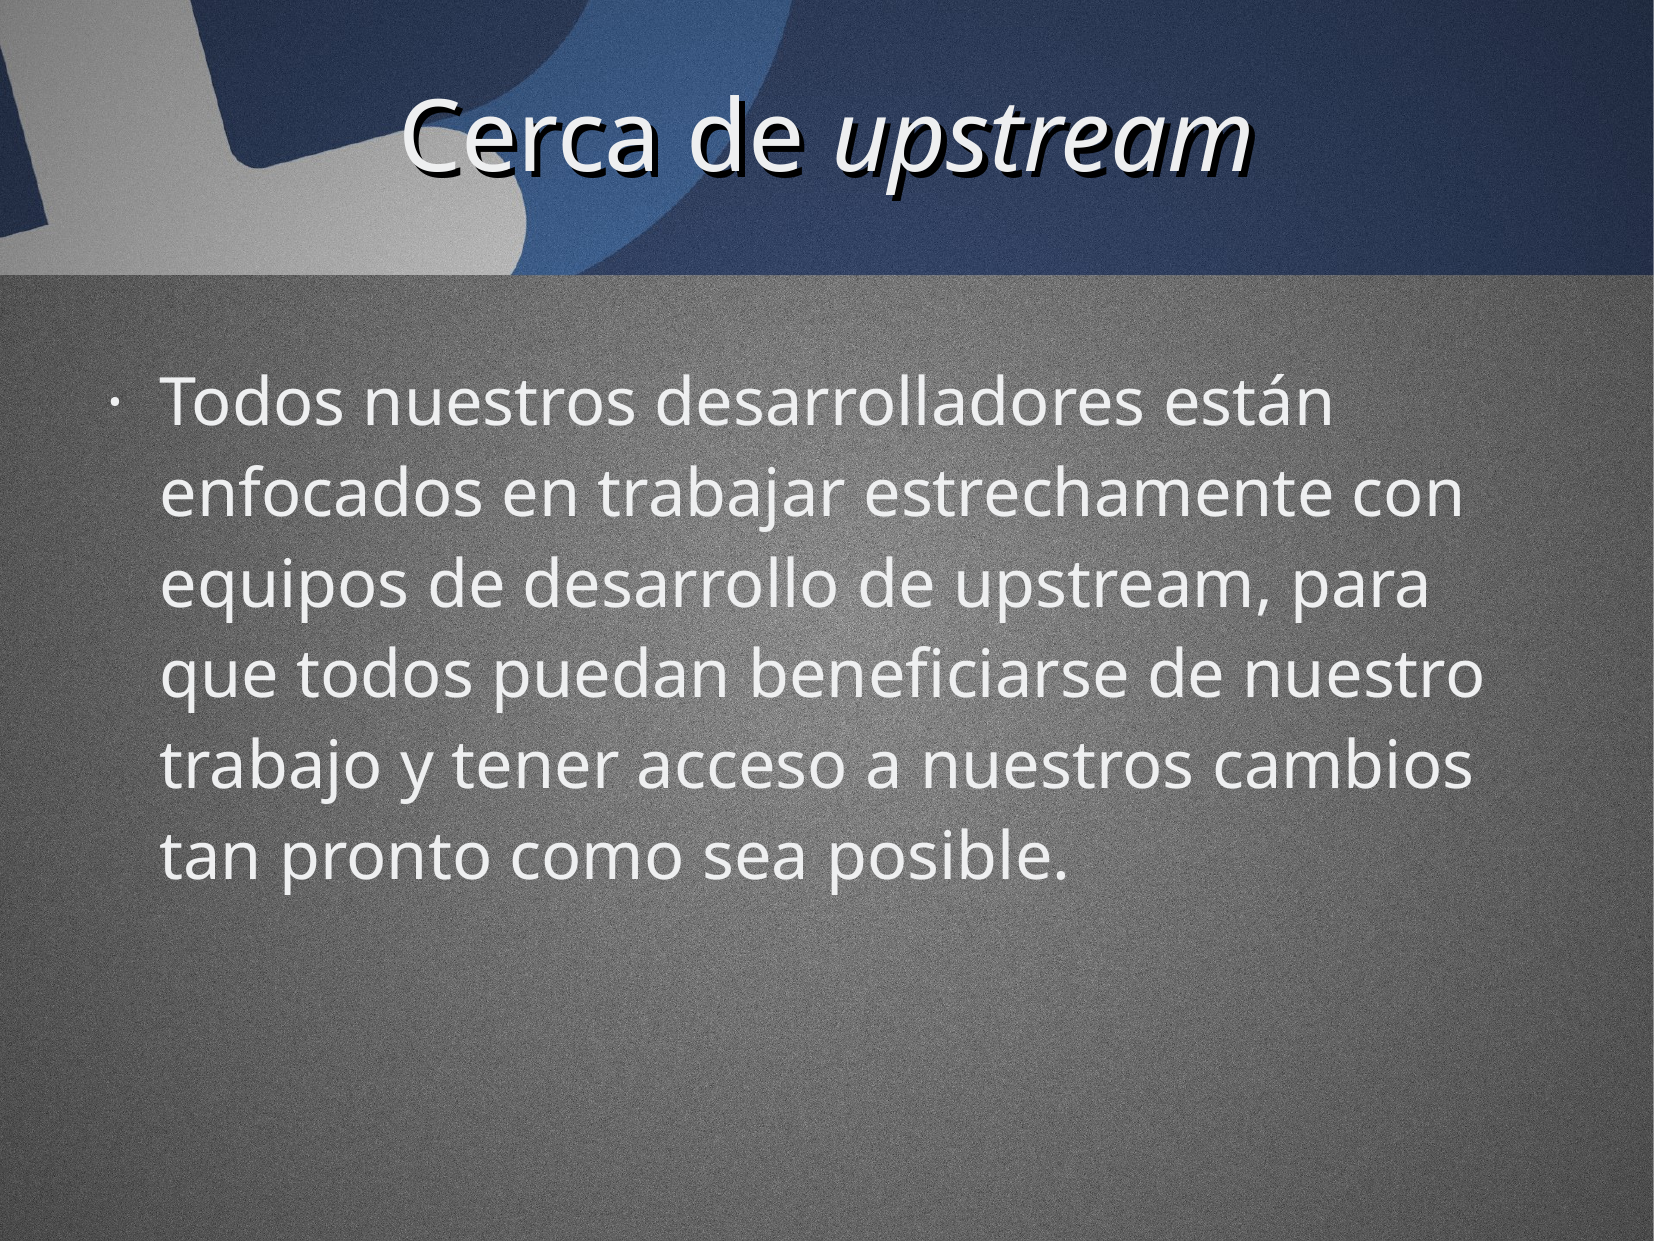

# Cerca de upstream
Todos nuestros desarrolladores están enfocados en trabajar estrechamente con equipos de desarrollo de upstream, para que todos puedan beneficiarse de nuestro trabajo y tener acceso a nuestros cambios tan pronto como sea posible.